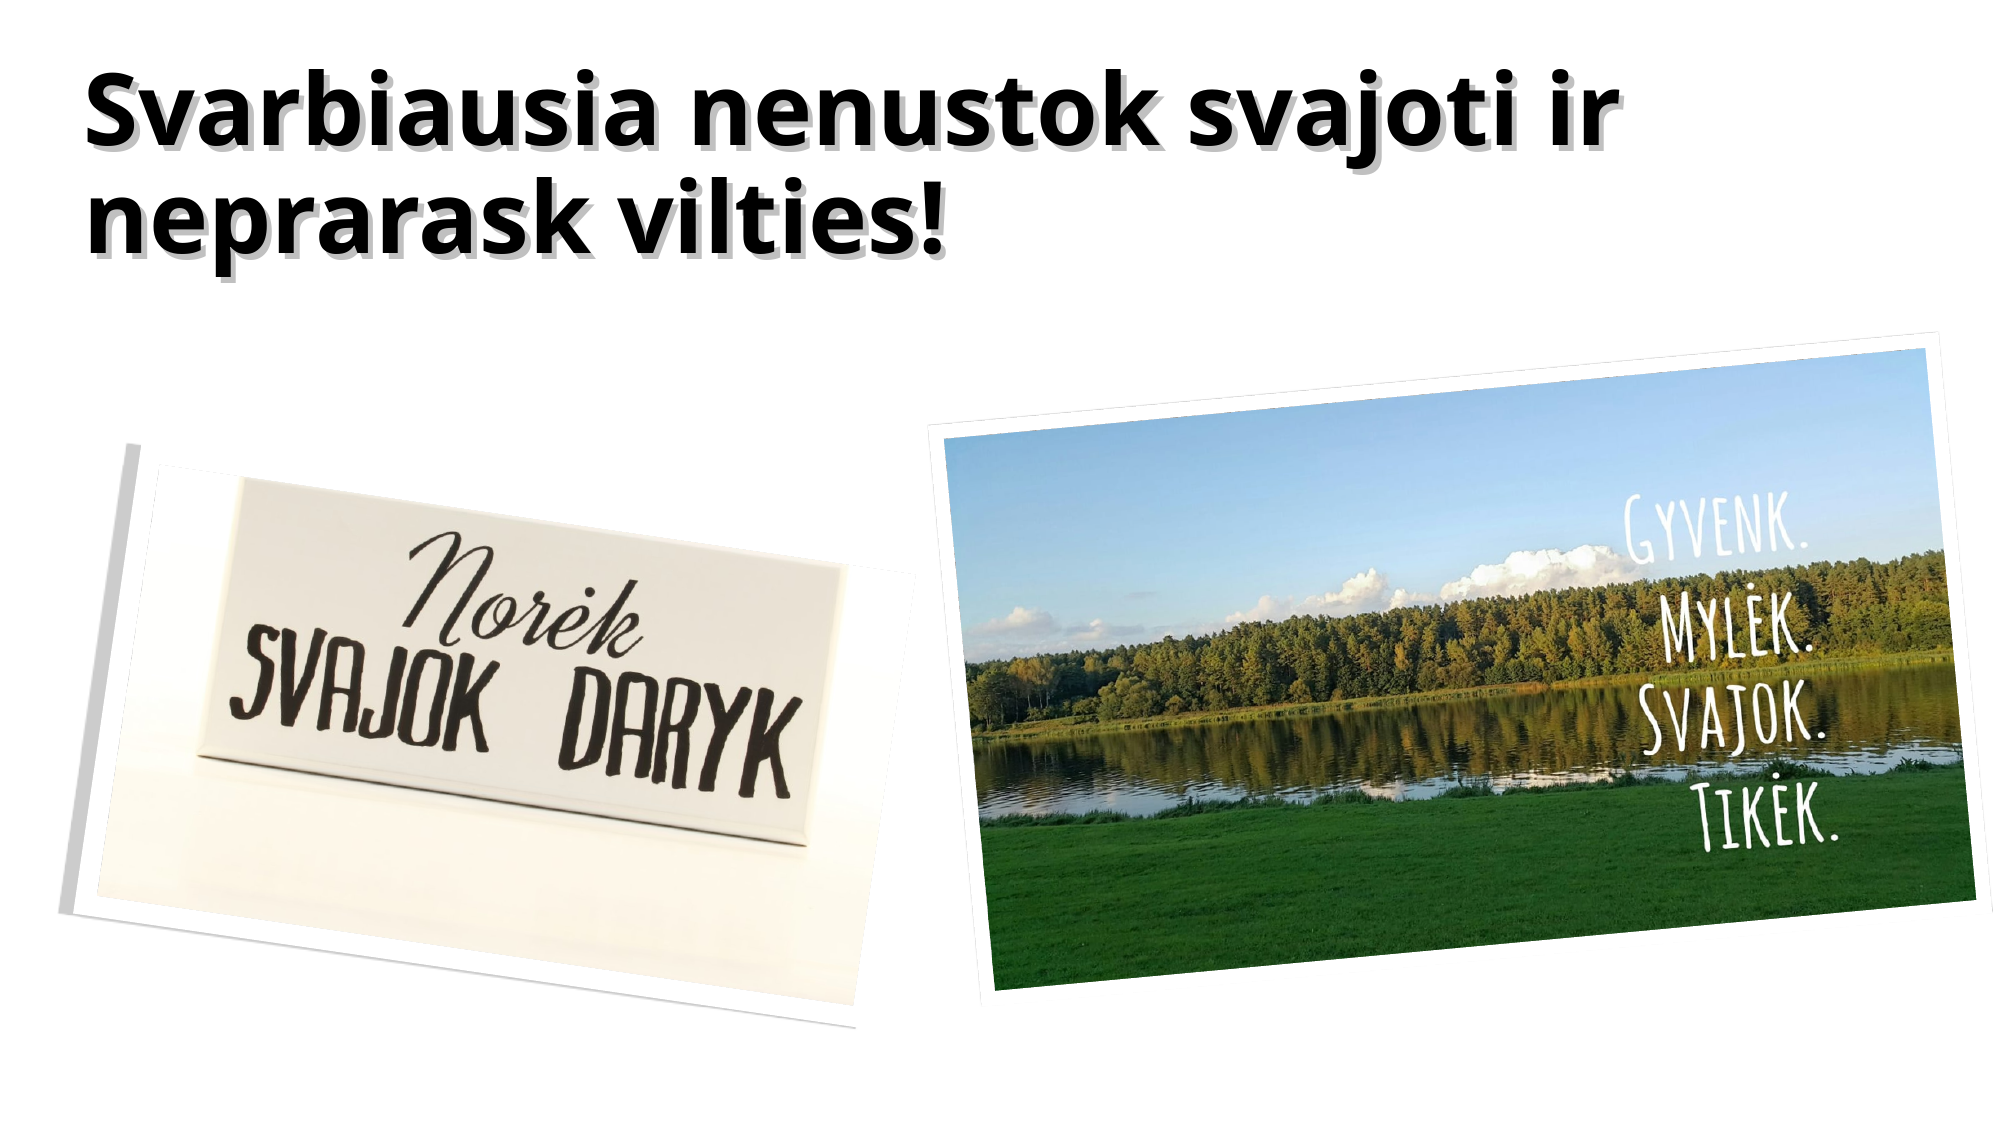

# Svarbiausia nenustok svajoti ir neprarask vilties!